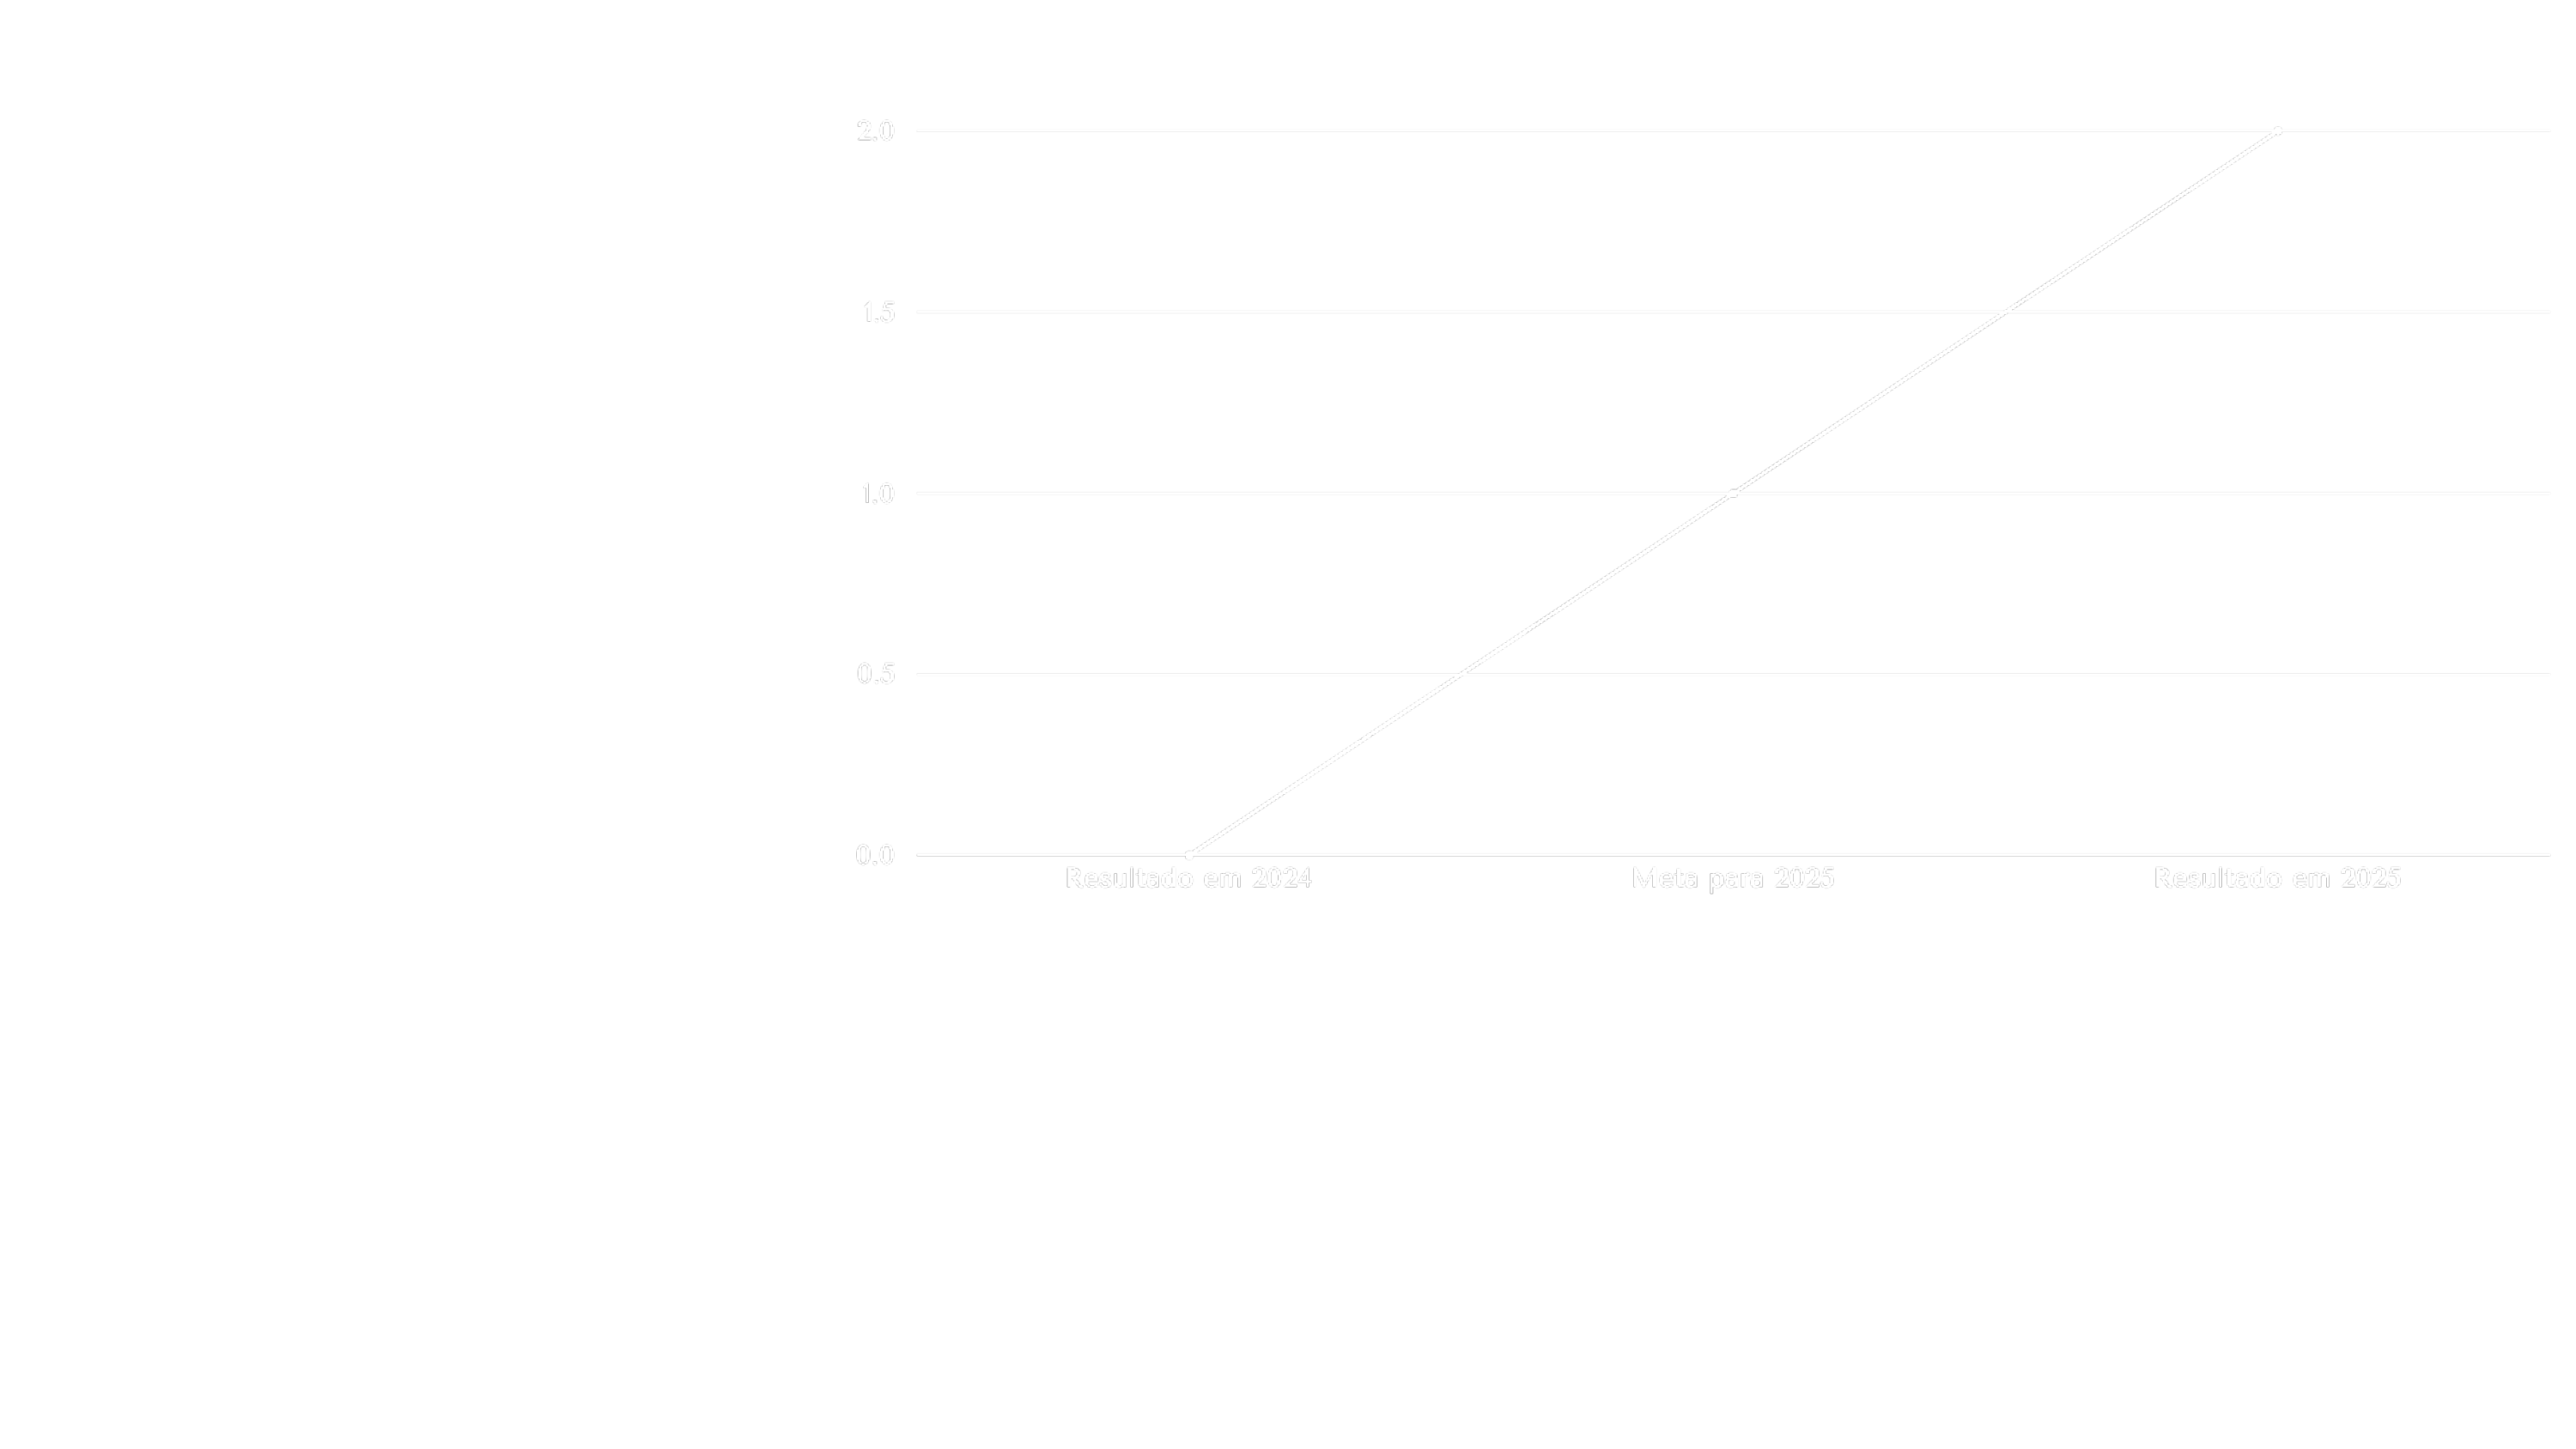

Indicador - Percentual de mulheres terceirizadas em condição de vulnerabilidade econômico-social
Unidade de medida: Número de mulheres em condições de vulnerabilidade contratadas
Definição da Meta: Majorar em 5% por ano o número de mulheres que estejam em condição de vulnerabilidade econômico-social nos contratos de terceirização
Resultado em 2024 - 0
Meta para 2025 - 1
Resultado em 2025 - 2